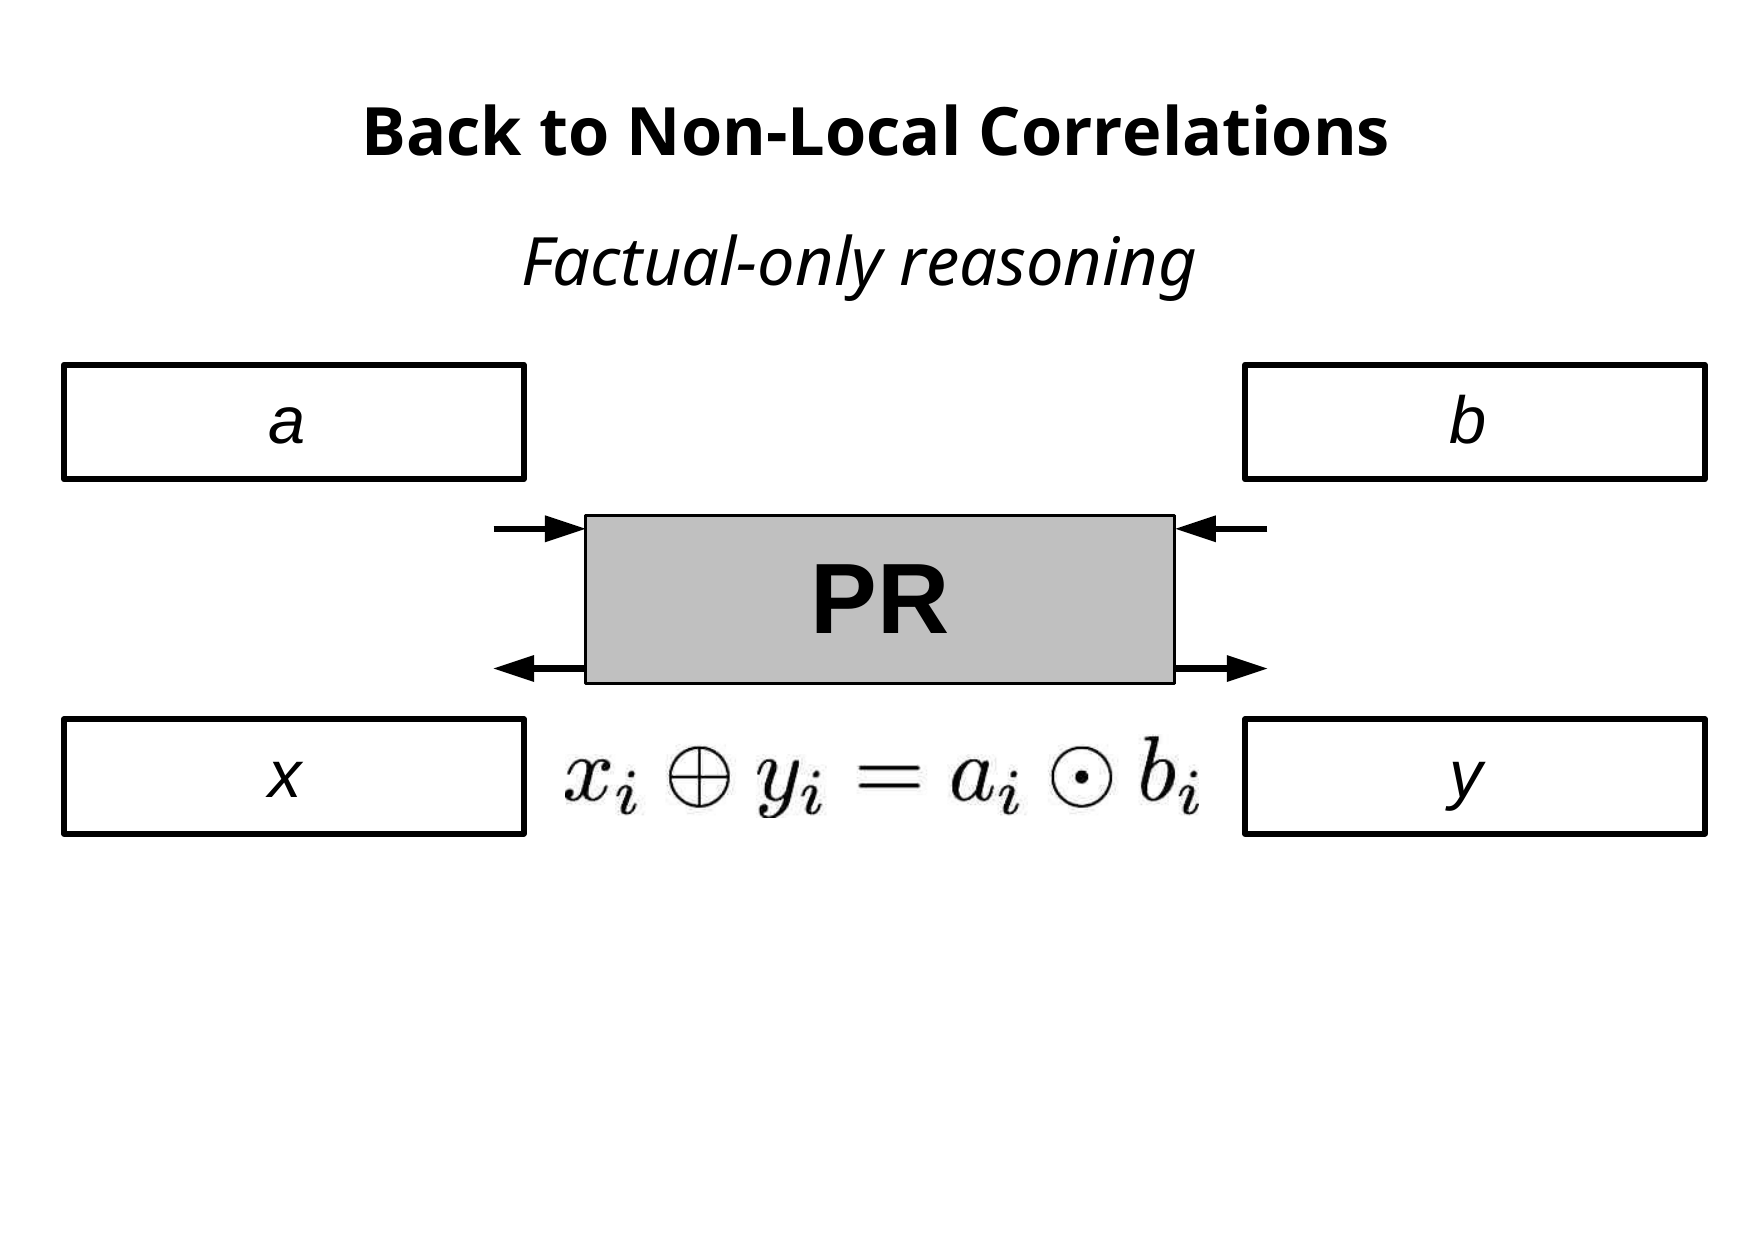

Back to Non-Local Correlations
Factual-only reasoning
a
b
PR
x
y